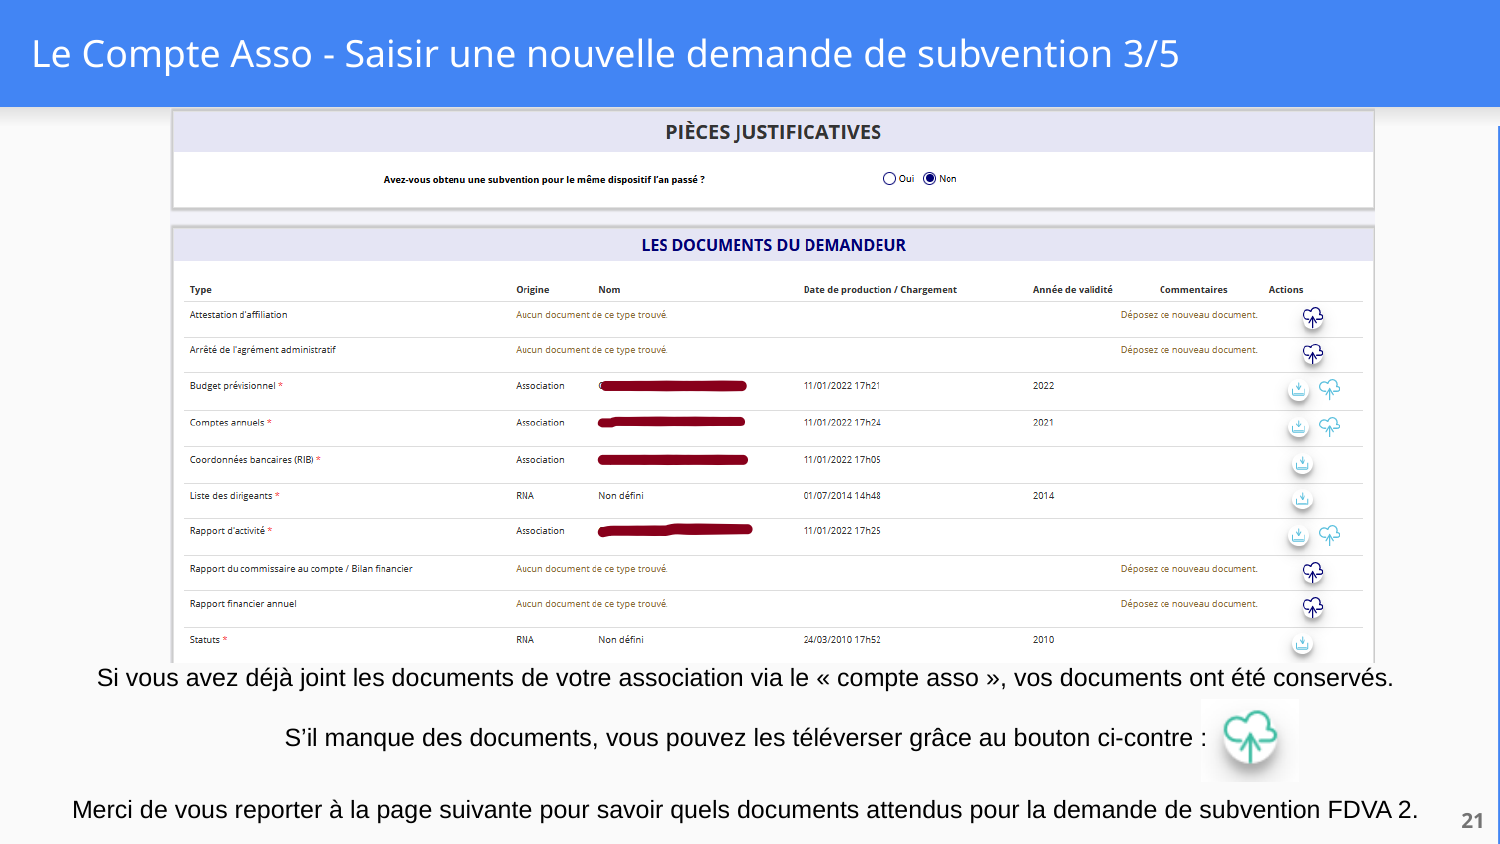

# Le Compte Asso - Saisir une nouvelle demande de subvention 3/5
Si vous avez déjà joint les documents de votre association via le « compte asso », vos documents ont été conservés.
S’il manque des documents, vous pouvez les téléverser grâce au bouton ci-contre :
Merci de vous reporter à la page suivante pour savoir quels documents attendus pour la demande de subvention FDVA 2.